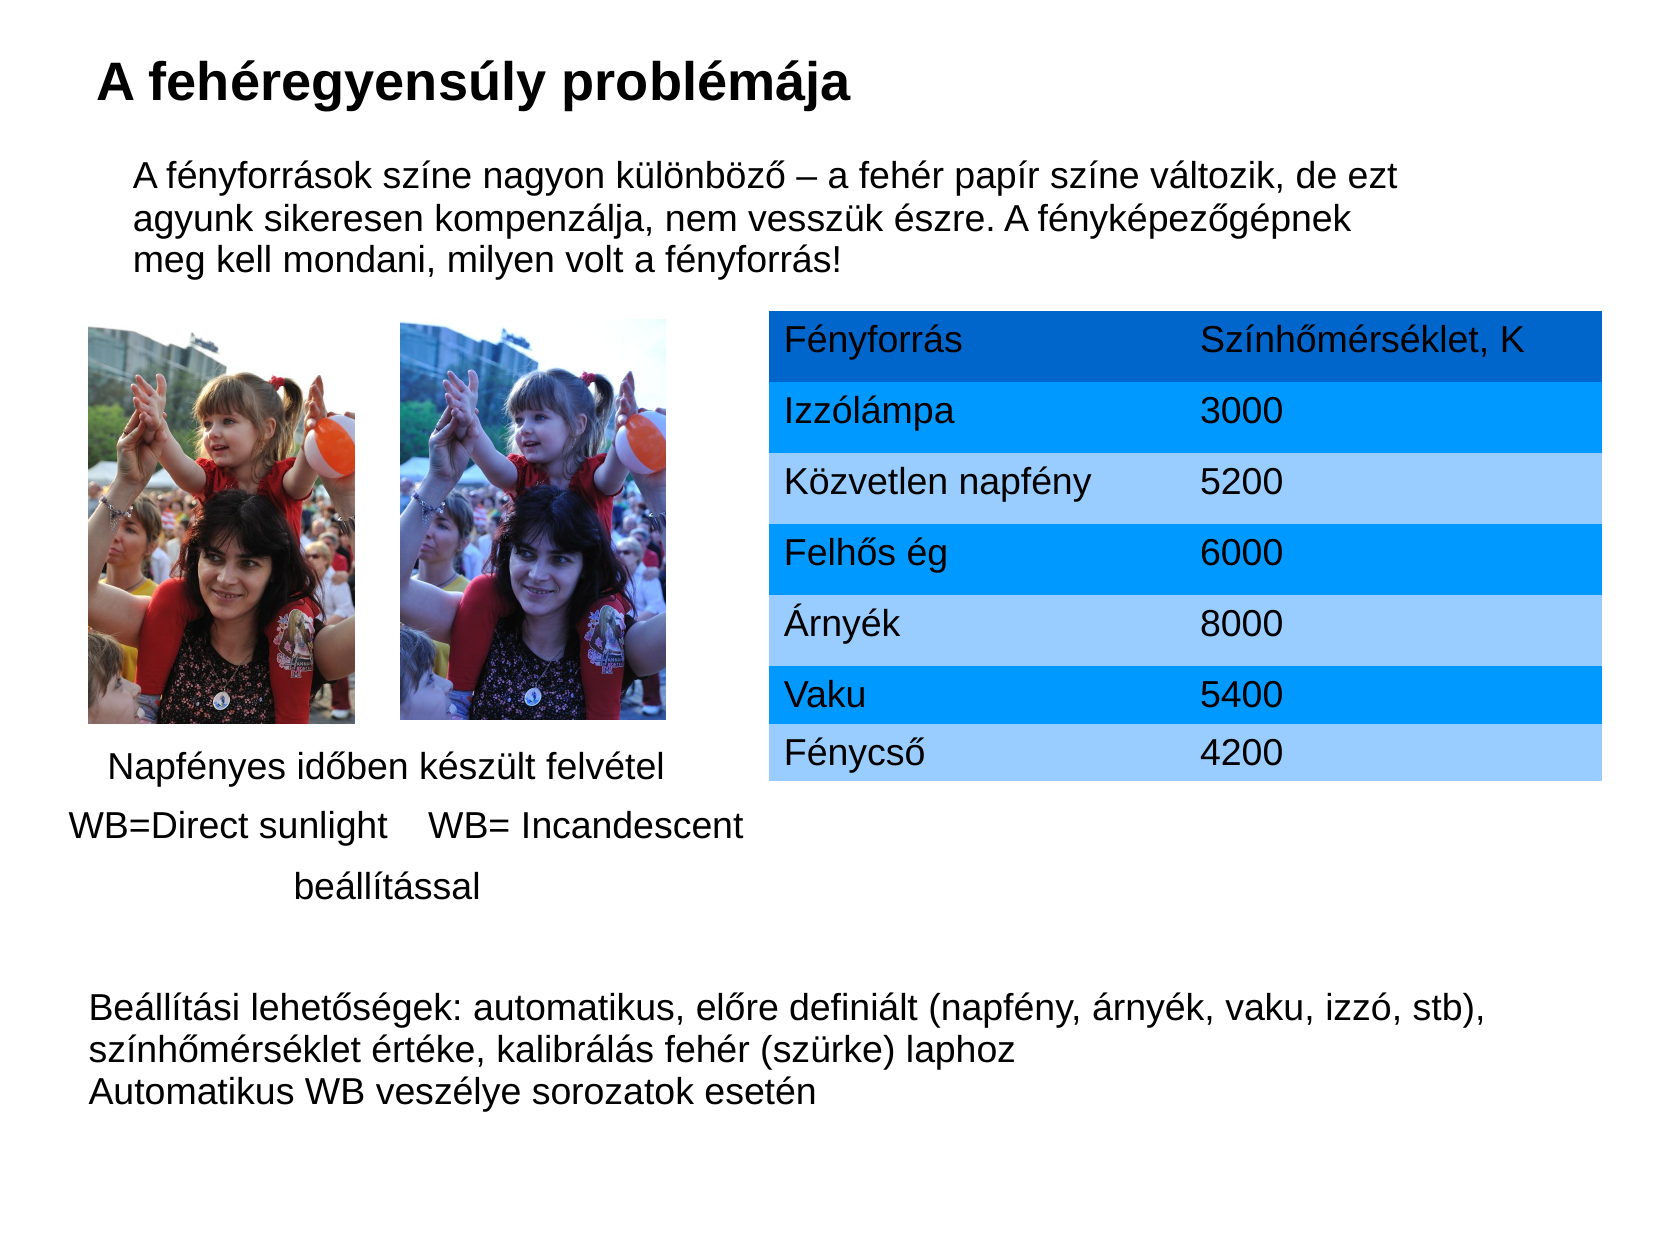

A fehéregyensúly problémája
A fényforrások színe nagyon különböző – a fehér papír színe változik, de ezt
agyunk sikeresen kompenzálja, nem vesszük észre. A fényképezőgépnek
meg kell mondani, milyen volt a fényforrás!
| Fényforrás | Színhőmérséklet, K |
| --- | --- |
| Izzólámpa | 3000 |
| Közvetlen napfény | 5200 |
| Felhős ég | 6000 |
| Árnyék | 8000 |
| Vaku | 5400 |
| Fénycső | 4200 |
Napfényes időben készült felvétel
WB=Direct sunlight
WB= Incandescent
beállítással
Beállítási lehetőségek: automatikus, előre definiált (napfény, árnyék, vaku, izzó, stb),
színhőmérséklet értéke, kalibrálás fehér (szürke) laphoz
Automatikus WB veszélye sorozatok esetén